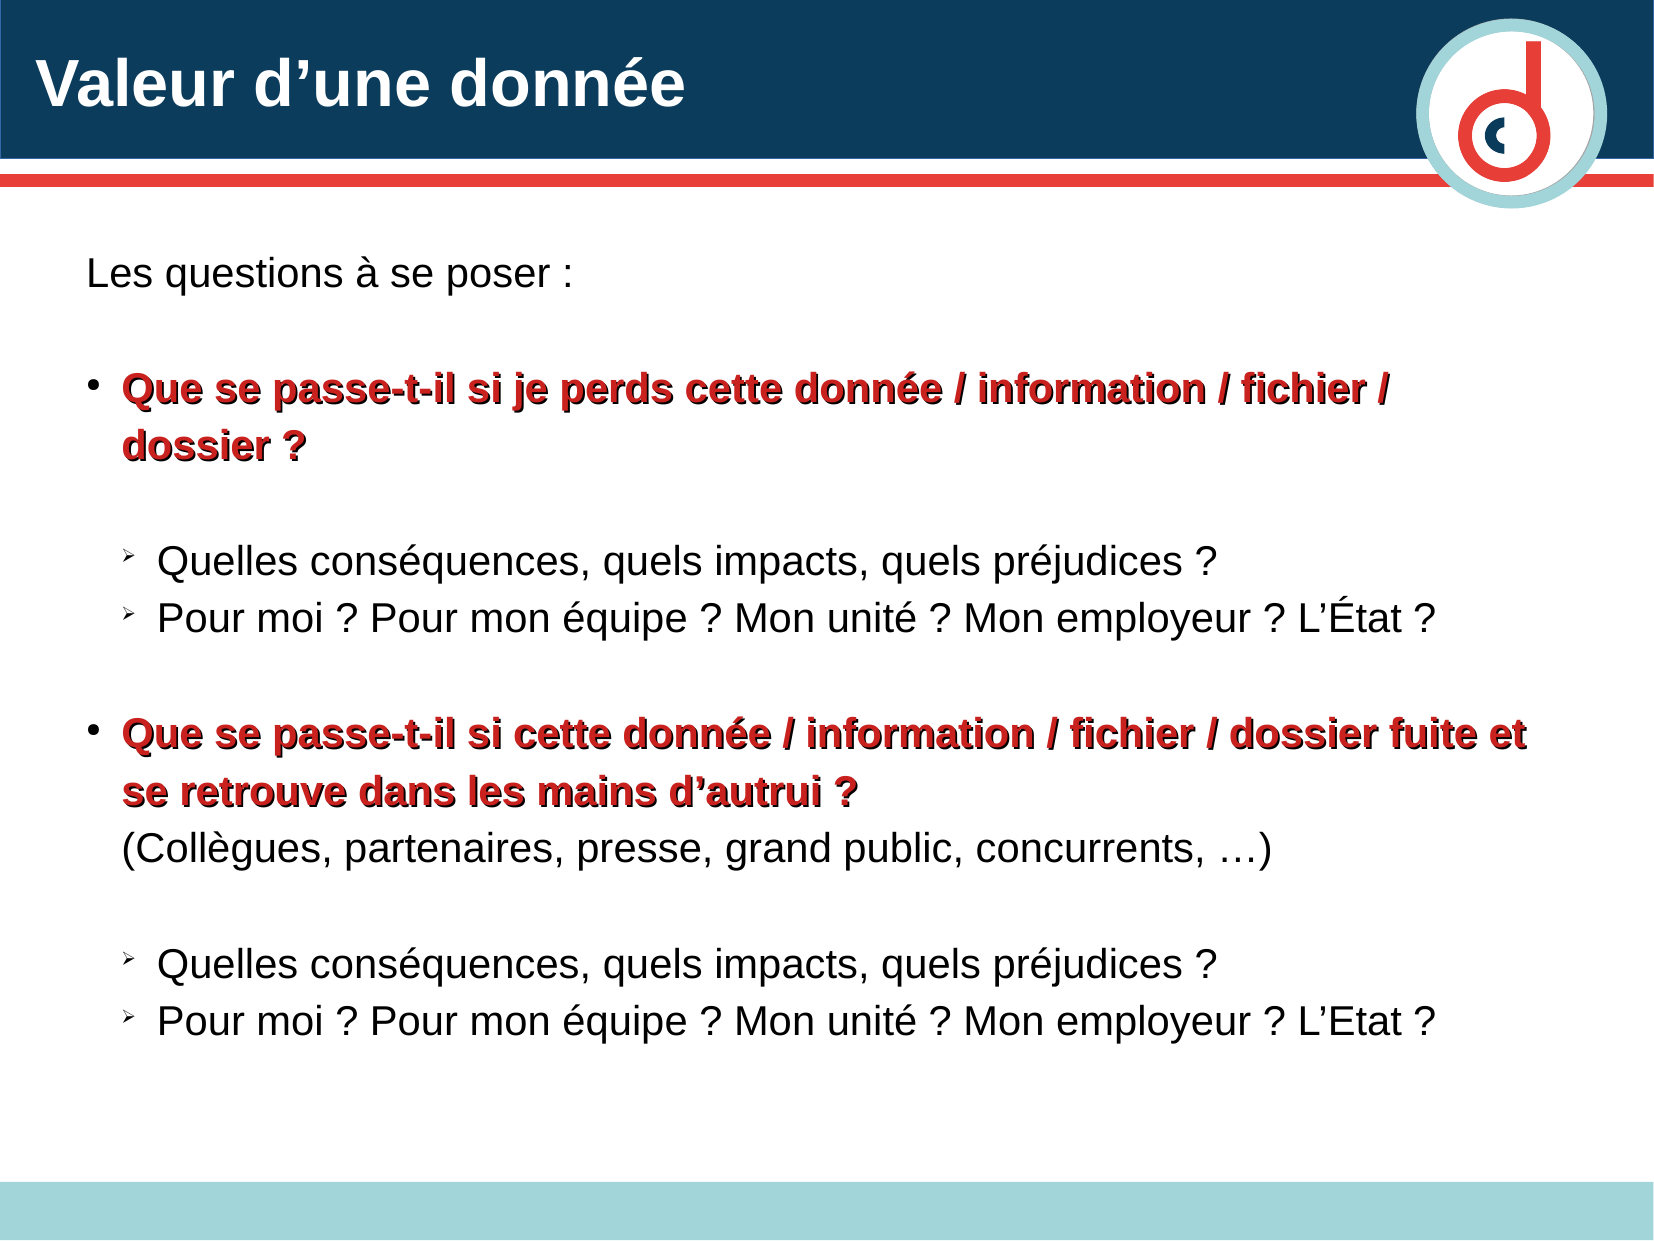

# Valeur d’une donnée
Les questions à se poser :
Que se passe-t-il si je perds cette donnée / information / fichier / dossier ?
Quelles conséquences, quels impacts, quels préjudices ?
Pour moi ? Pour mon équipe ? Mon unité ? Mon employeur ? L’État ?
Que se passe-t-il si cette donnée / information / fichier / dossier fuite et se retrouve dans les mains d’autrui ?
(Collègues, partenaires, presse, grand public, concurrents, …)
Quelles conséquences, quels impacts, quels préjudices ?
Pour moi ? Pour mon équipe ? Mon unité ? Mon employeur ? L’Etat ?